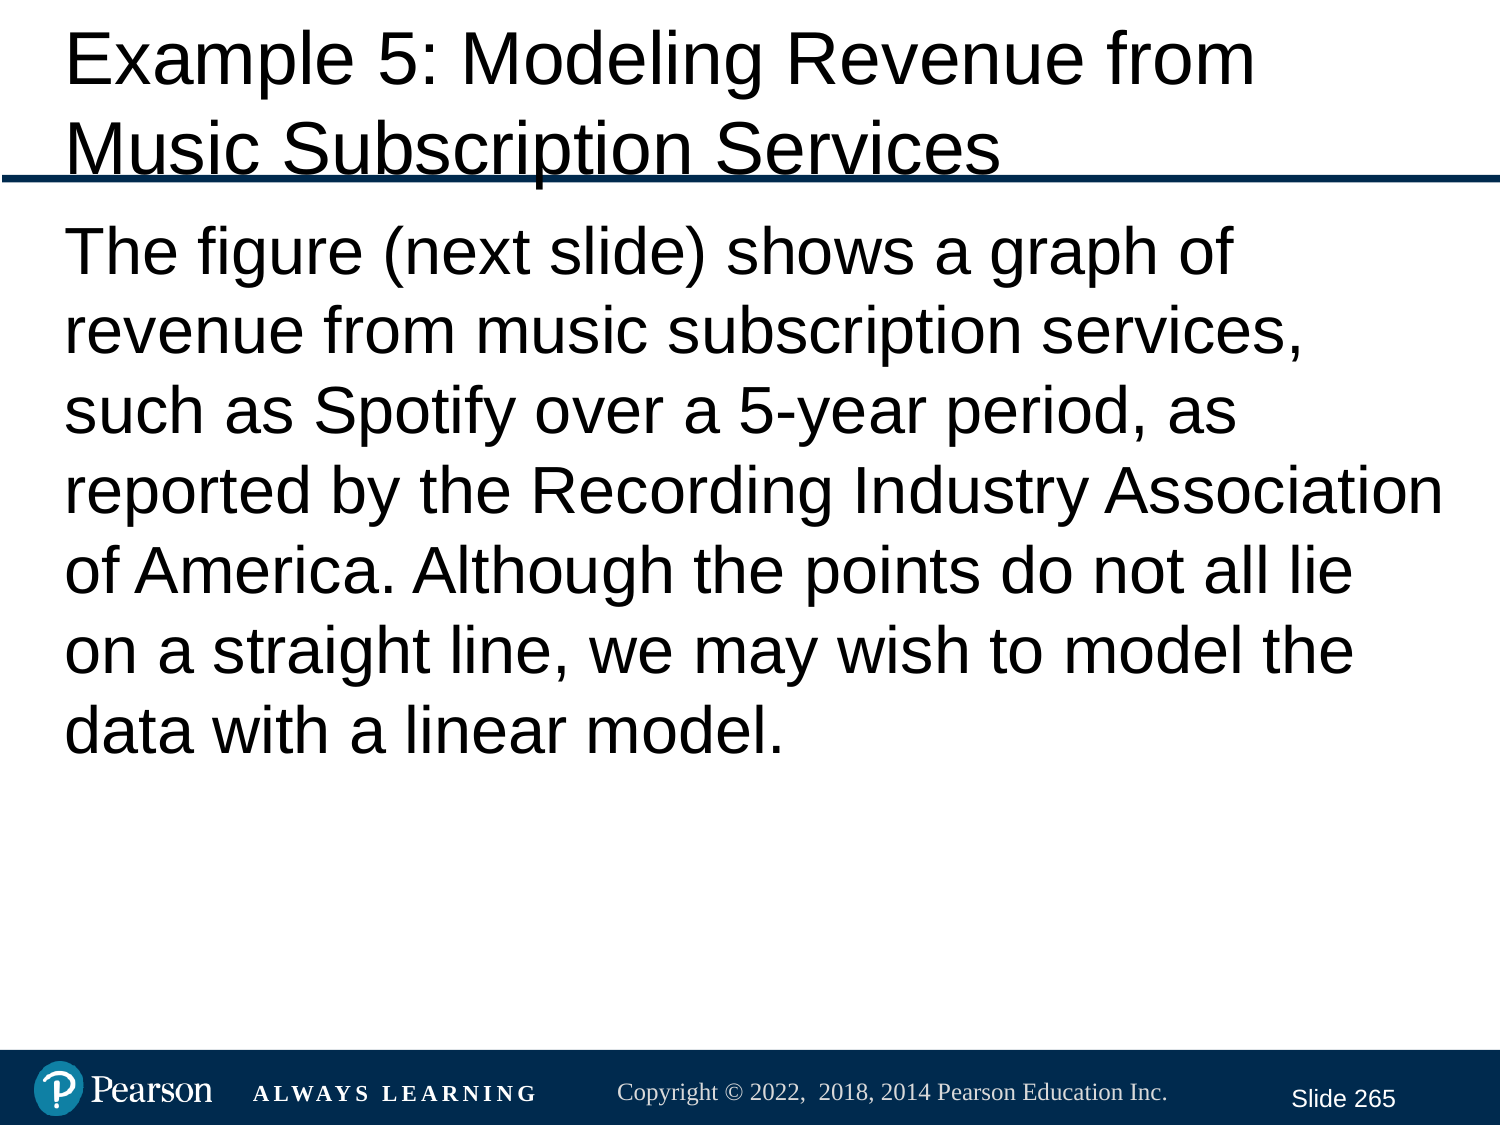

# Example 5: Modeling Revenue from Music Subscription Services
The figure (next slide) shows a graph of revenue from music subscription services, such as Spotify over a 5-year period, as reported by the Recording Industry Association of America. Although the points do not all lie on a straight line, we may wish to model the data with a linear model.